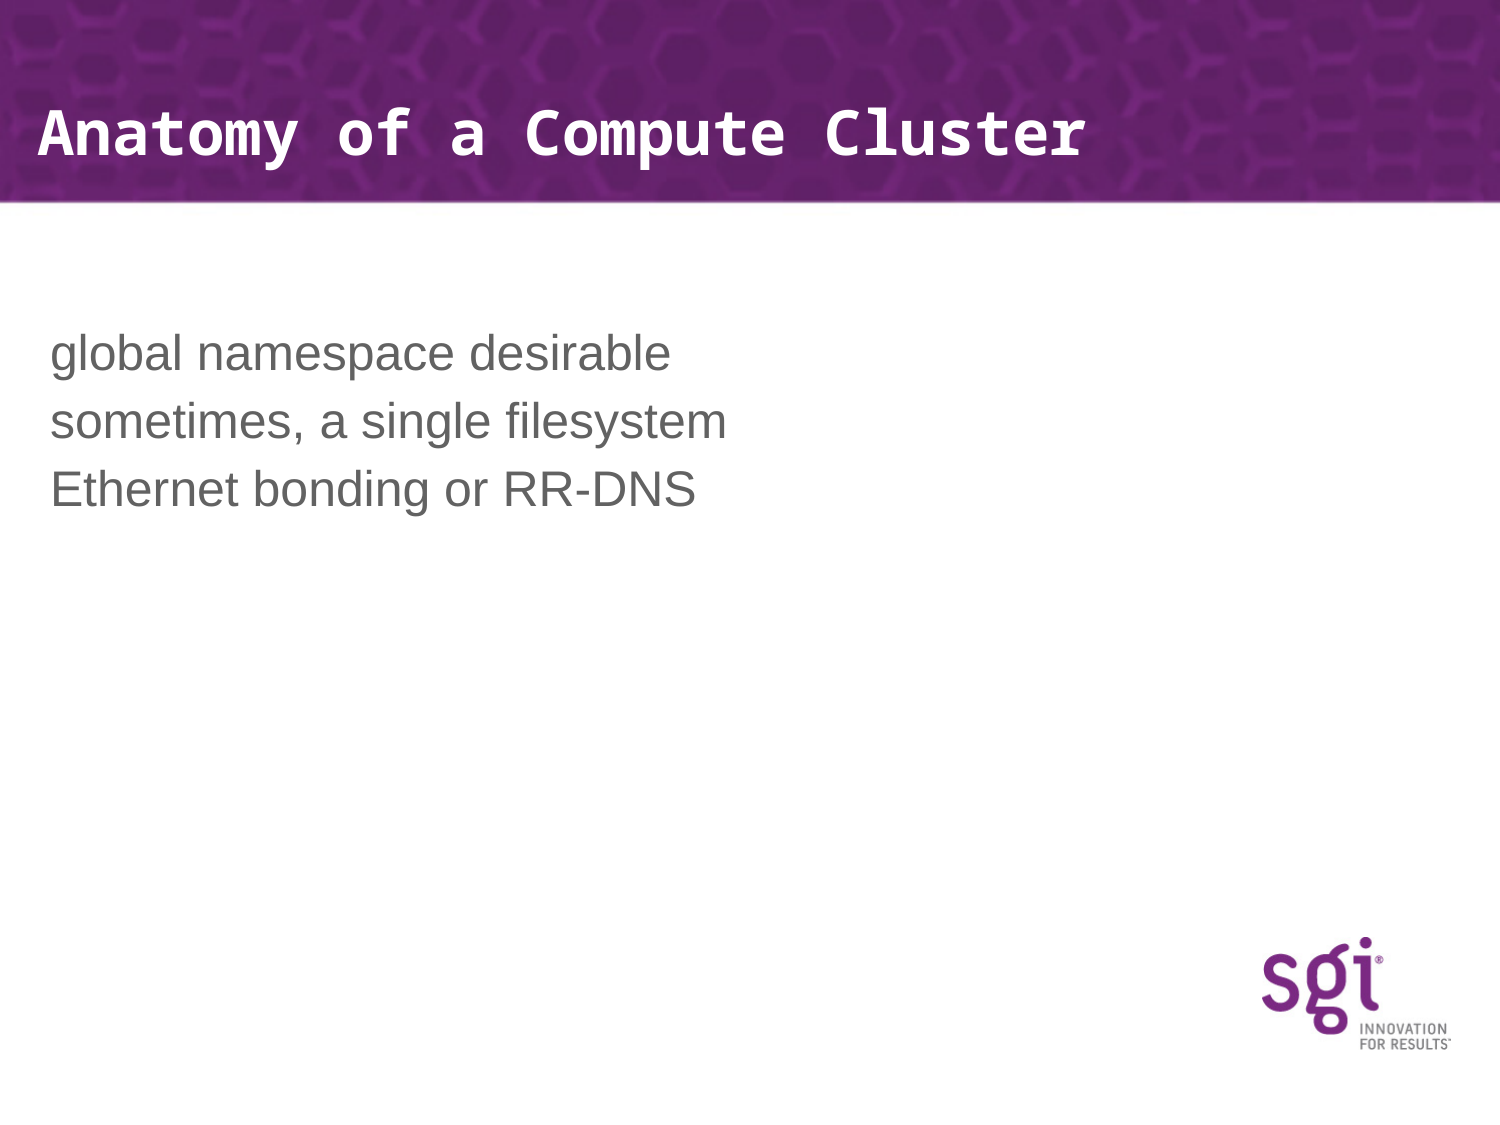

# Anatomy of a Compute Cluster
global namespace desirable
sometimes, a single filesystem
Ethernet bonding or RR-DNS